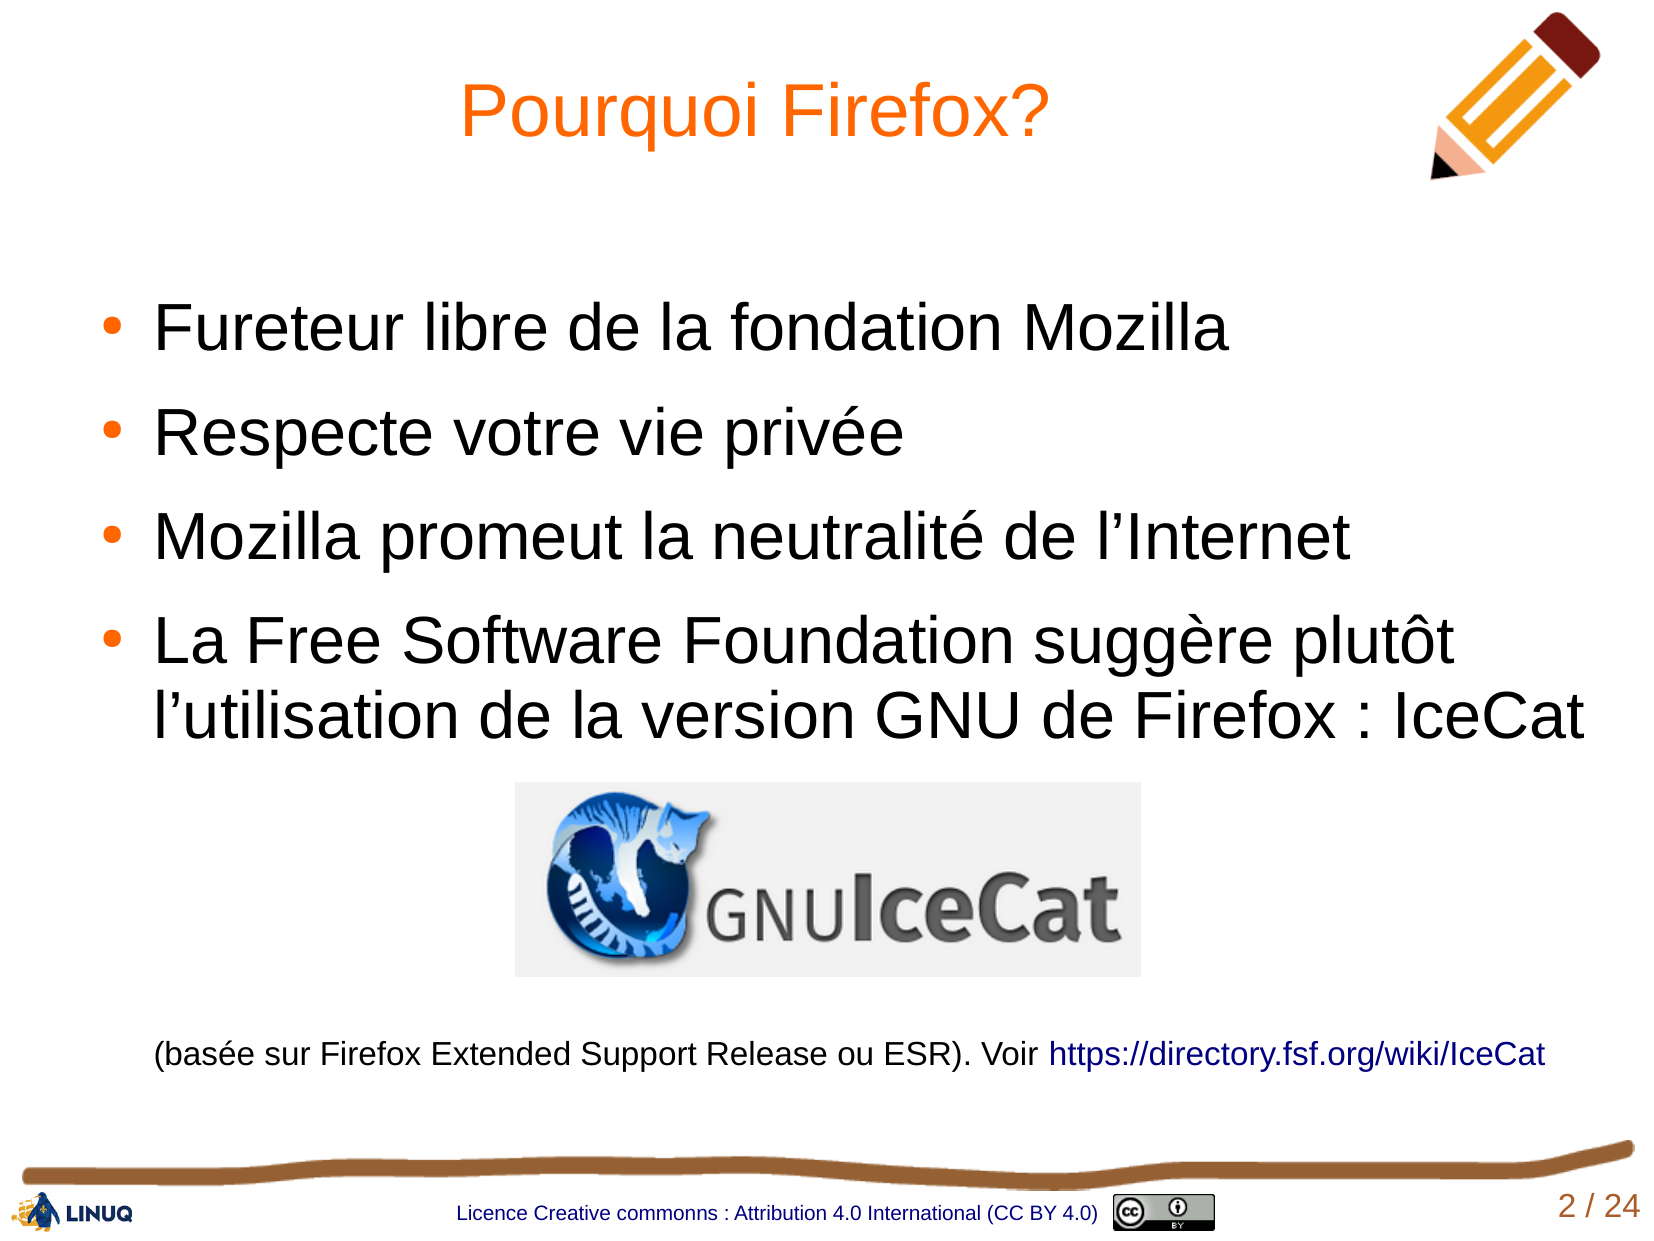

# Pourquoi Firefox?
Fureteur libre de la fondation Mozilla
Respecte votre vie privée
Mozilla promeut la neutralité de l’Internet
La Free Software Foundation suggère plutôt l’utilisation de la version GNU de Firefox : IceCat
(basée sur Firefox Extended Support Release ou ESR). Voir https://directory.fsf.org/wiki/IceCat